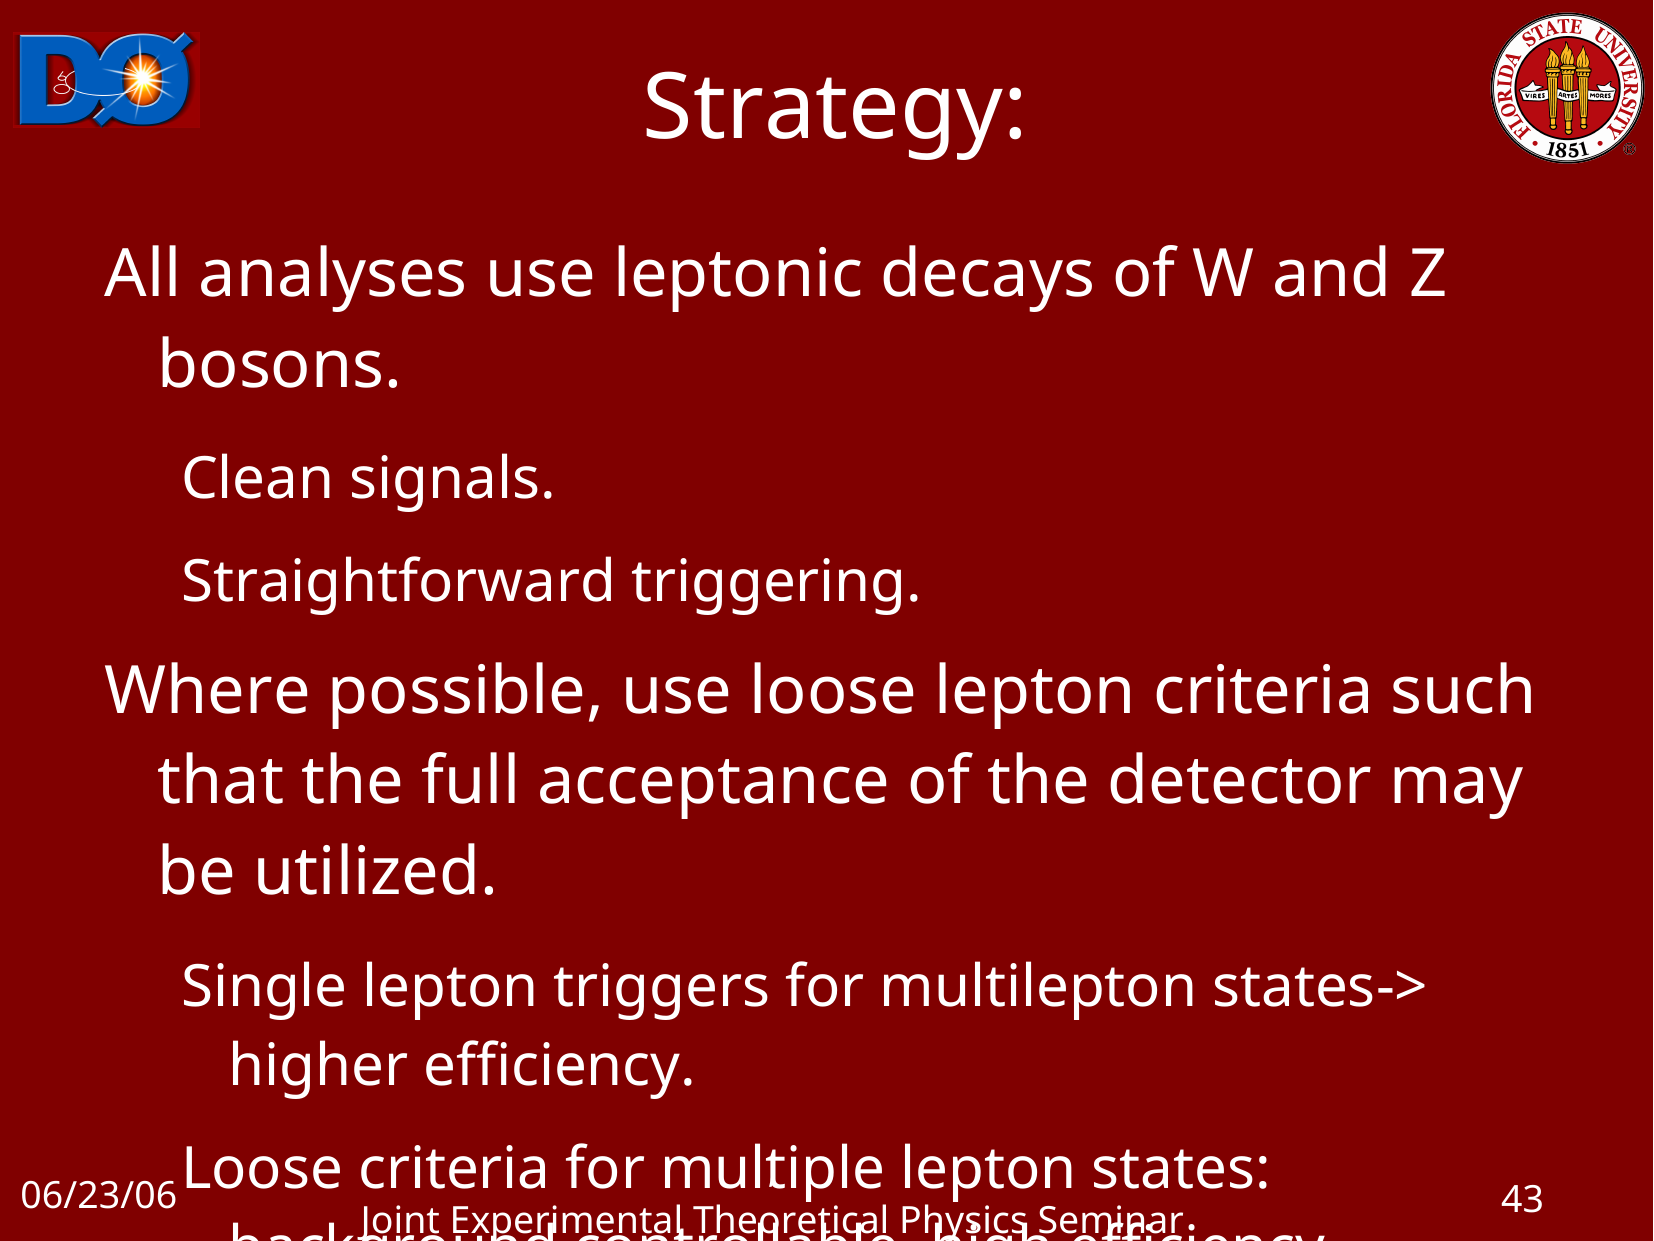

# Strategy:
All analyses use leptonic decays of W and Z bosons.
Clean signals.
Straightforward triggering.
Where possible, use loose lepton criteria such that the full acceptance of the detector may be utilized.
Single lepton triggers for multilepton states-> higher efficiency.
Loose criteria for multiple lepton states: background controllable, high efficiency.